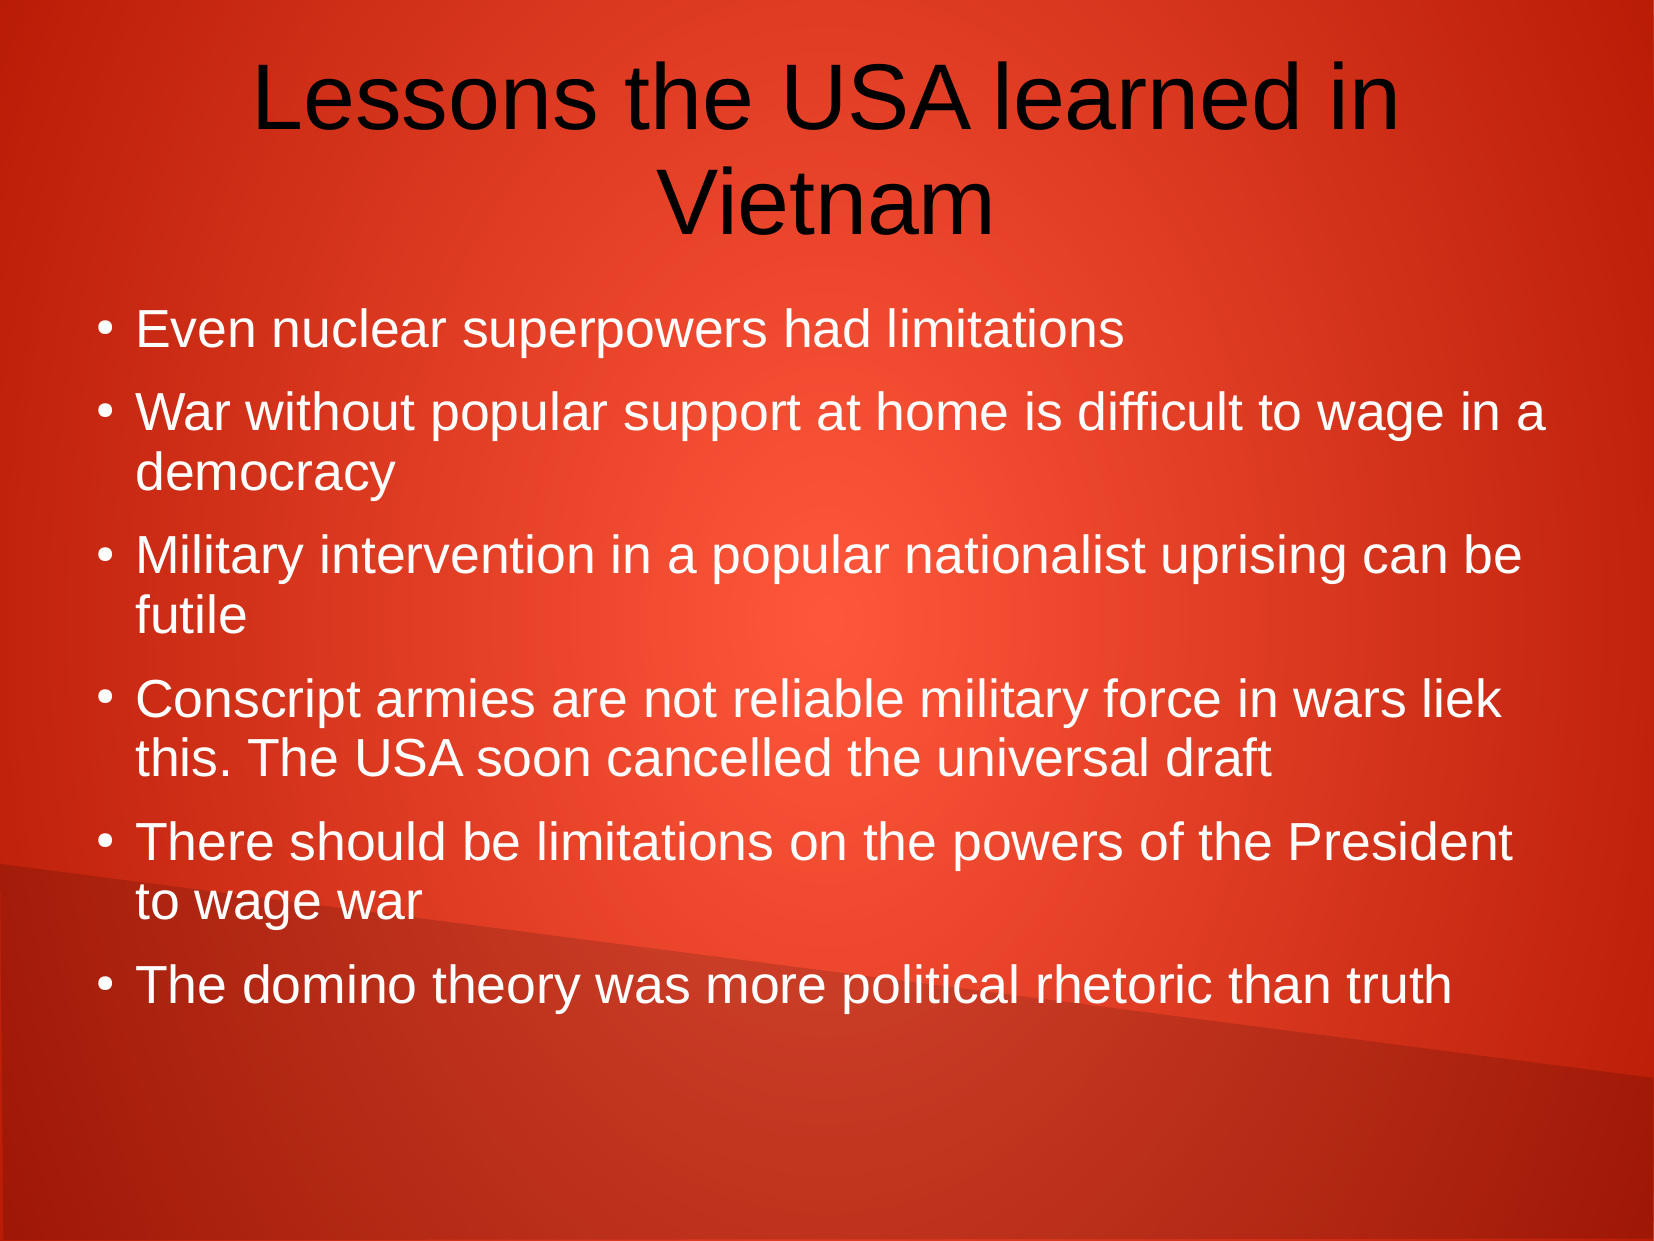

# Lessons the USA learned in Vietnam
Even nuclear superpowers had limitations
War without popular support at home is difficult to wage in a democracy
Military intervention in a popular nationalist uprising can be futile
Conscript armies are not reliable military force in wars liek this. The USA soon cancelled the universal draft
There should be limitations on the powers of the President to wage war
The domino theory was more political rhetoric than truth